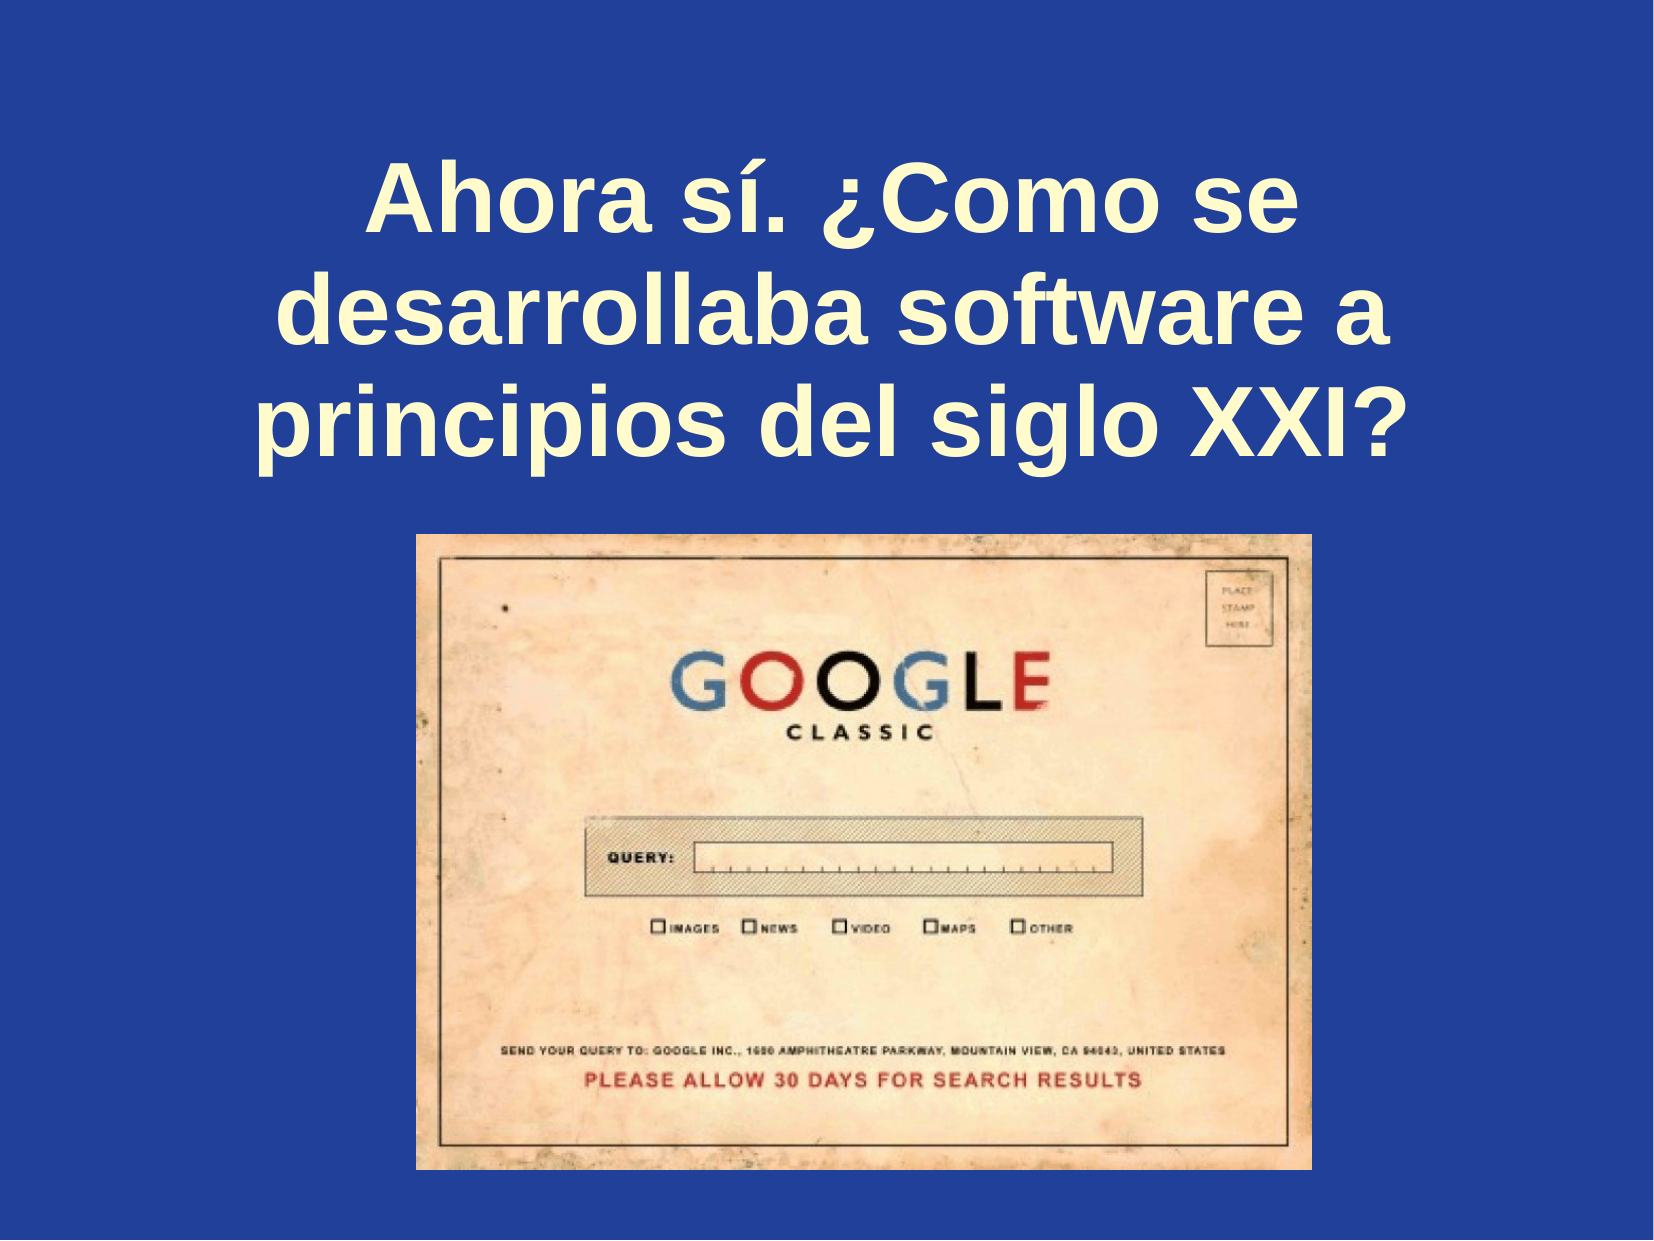

# Ahora sí. ¿Como se desarrollaba software a principios del siglo XXI?